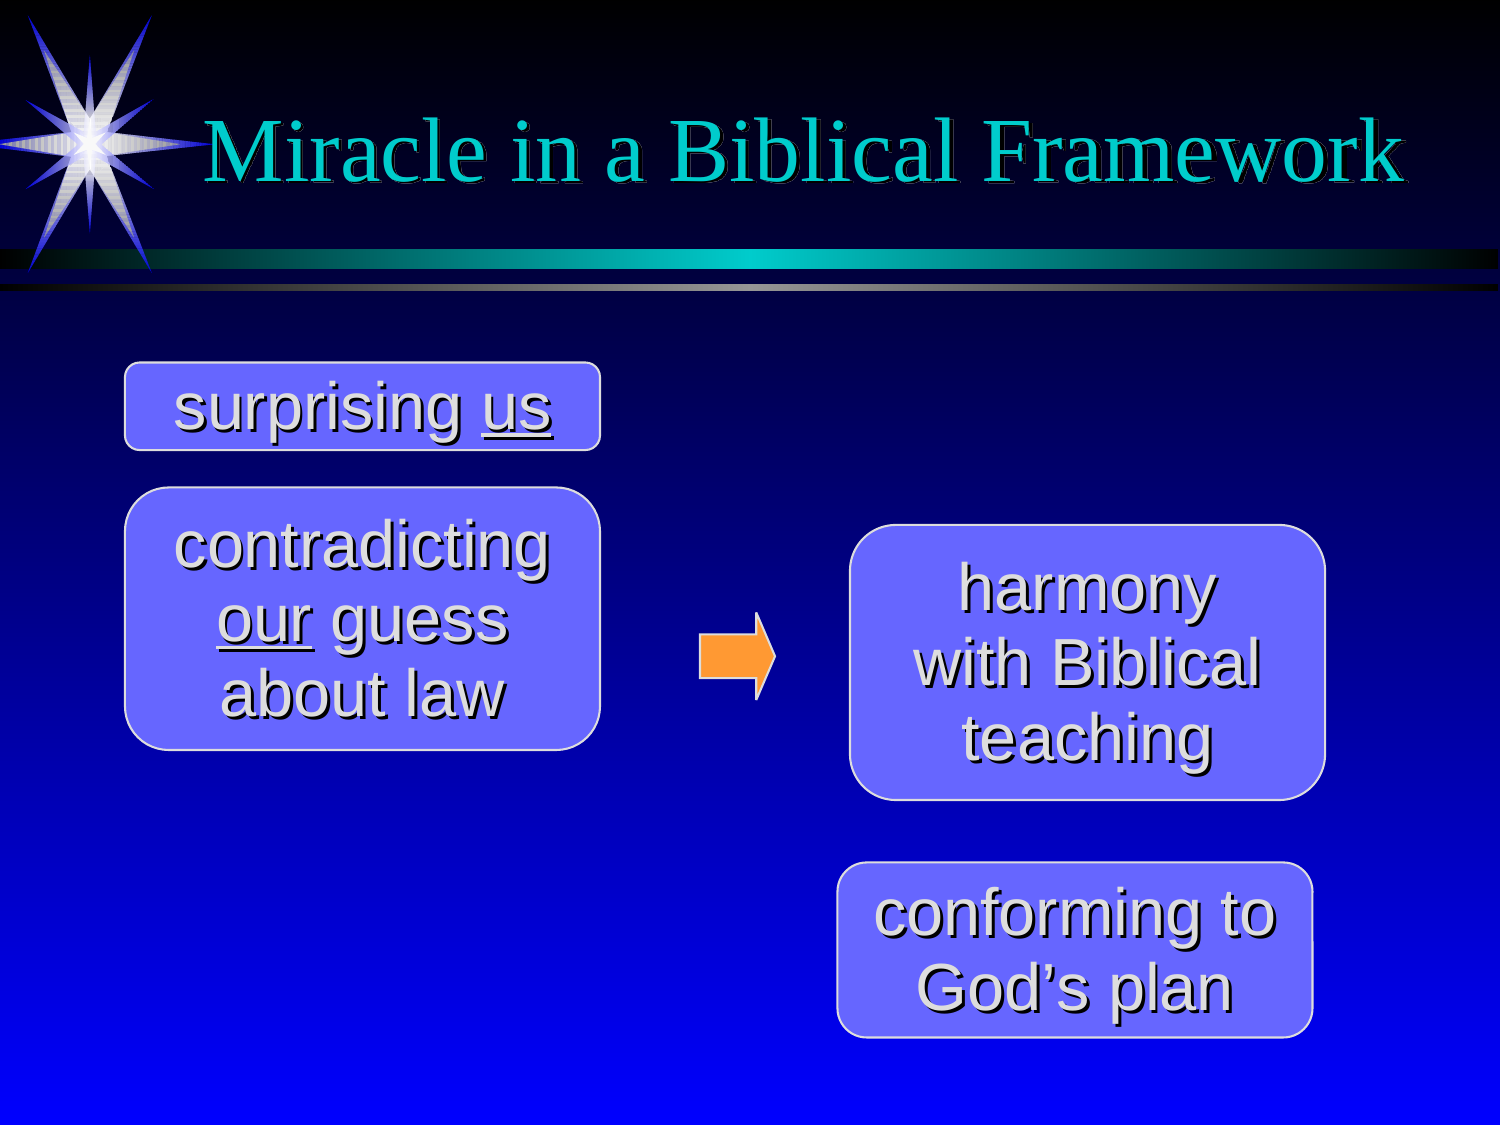

# Miracle in a Biblical Framework
surprising us
contradicting
our guess
about law
harmony
with Biblical
teaching
conforming to
God’s plan